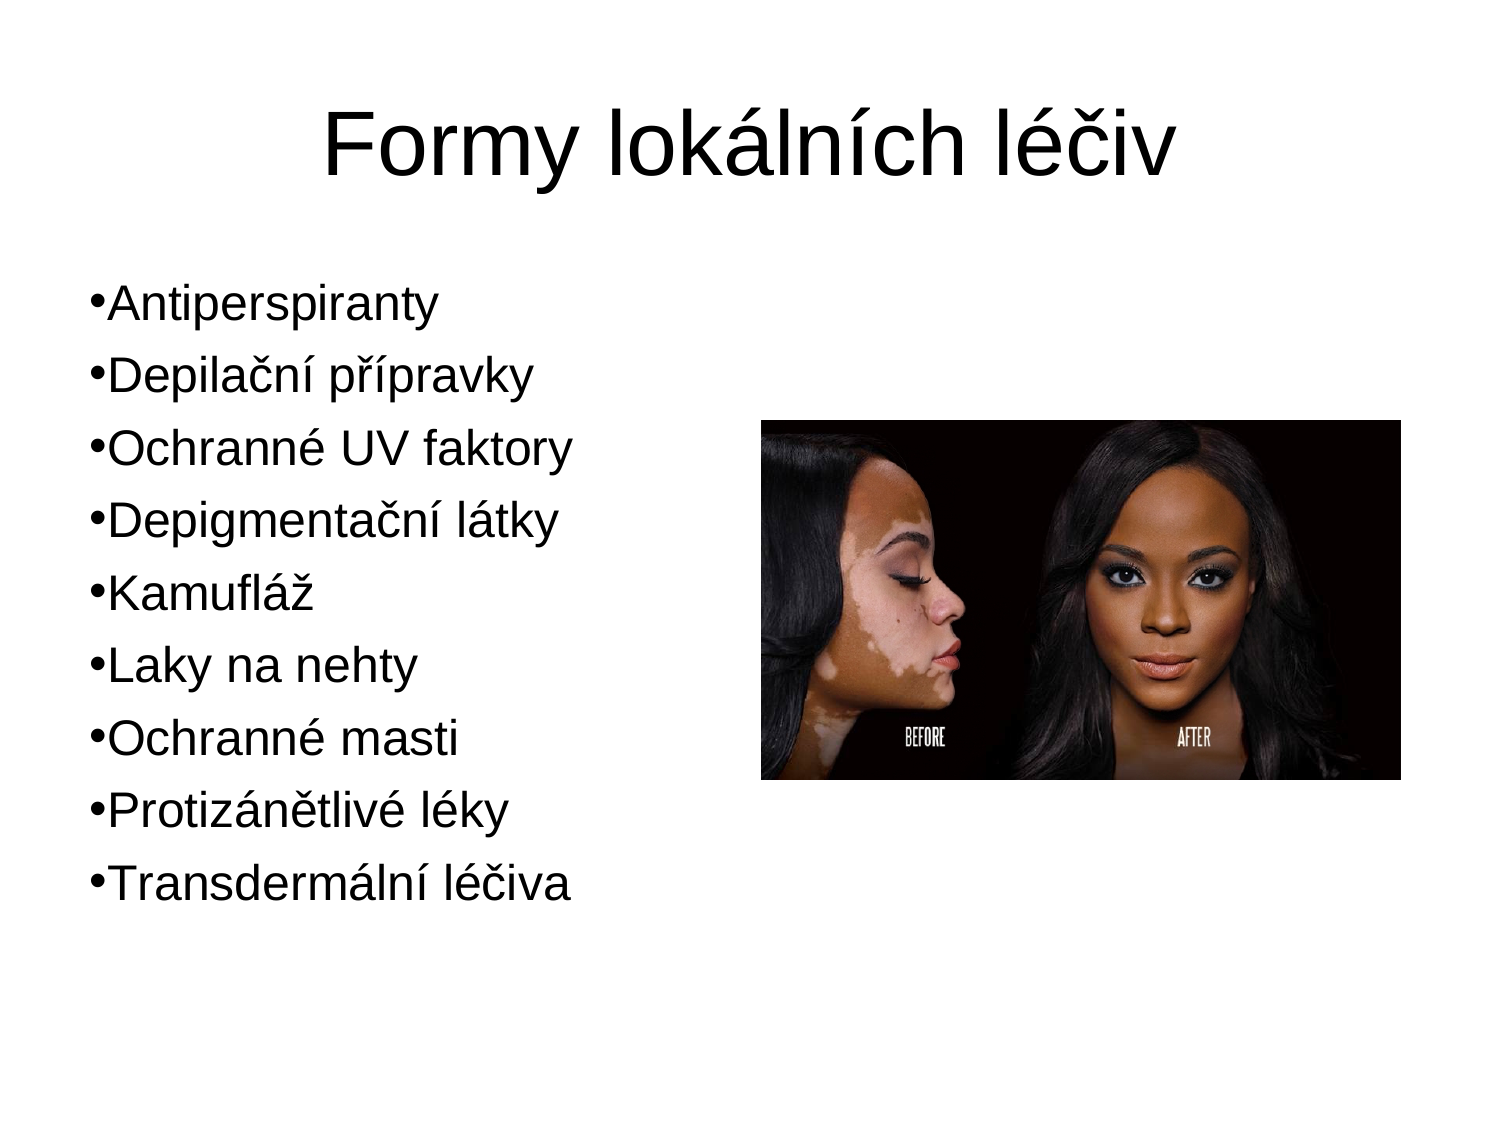

# Formy lokálních léčiv
Antiperspiranty
Depilační přípravky
Ochranné UV faktory
Depigmentační látky
Kamufláž
Laky na nehty
Ochranné masti
Protizánětlivé léky
Transdermální léčiva